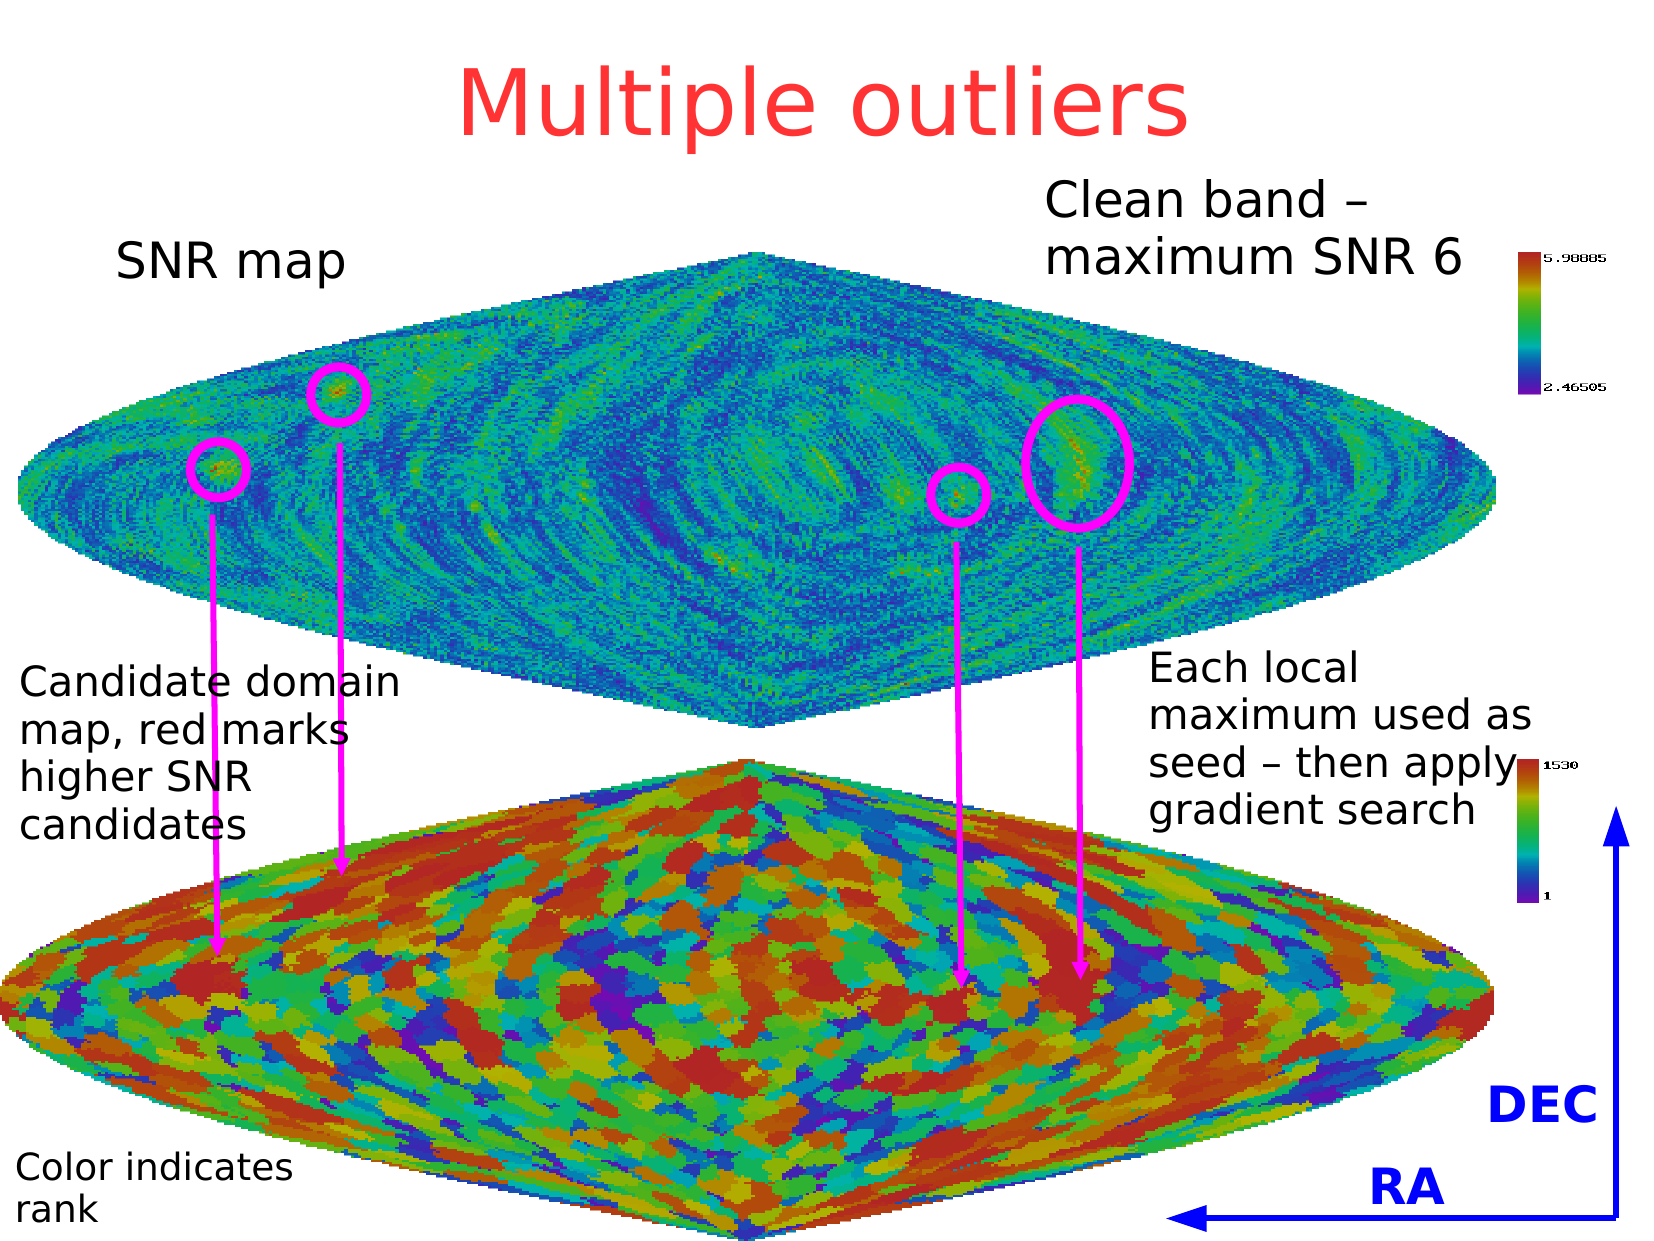

# Multiple outliers
Clean band – maximum SNR 6
SNR map
Each local maximum used as seed – then apply gradient search
Candidate domain map, red marks higher SNR candidates
DEC
Color indicates rank
RA